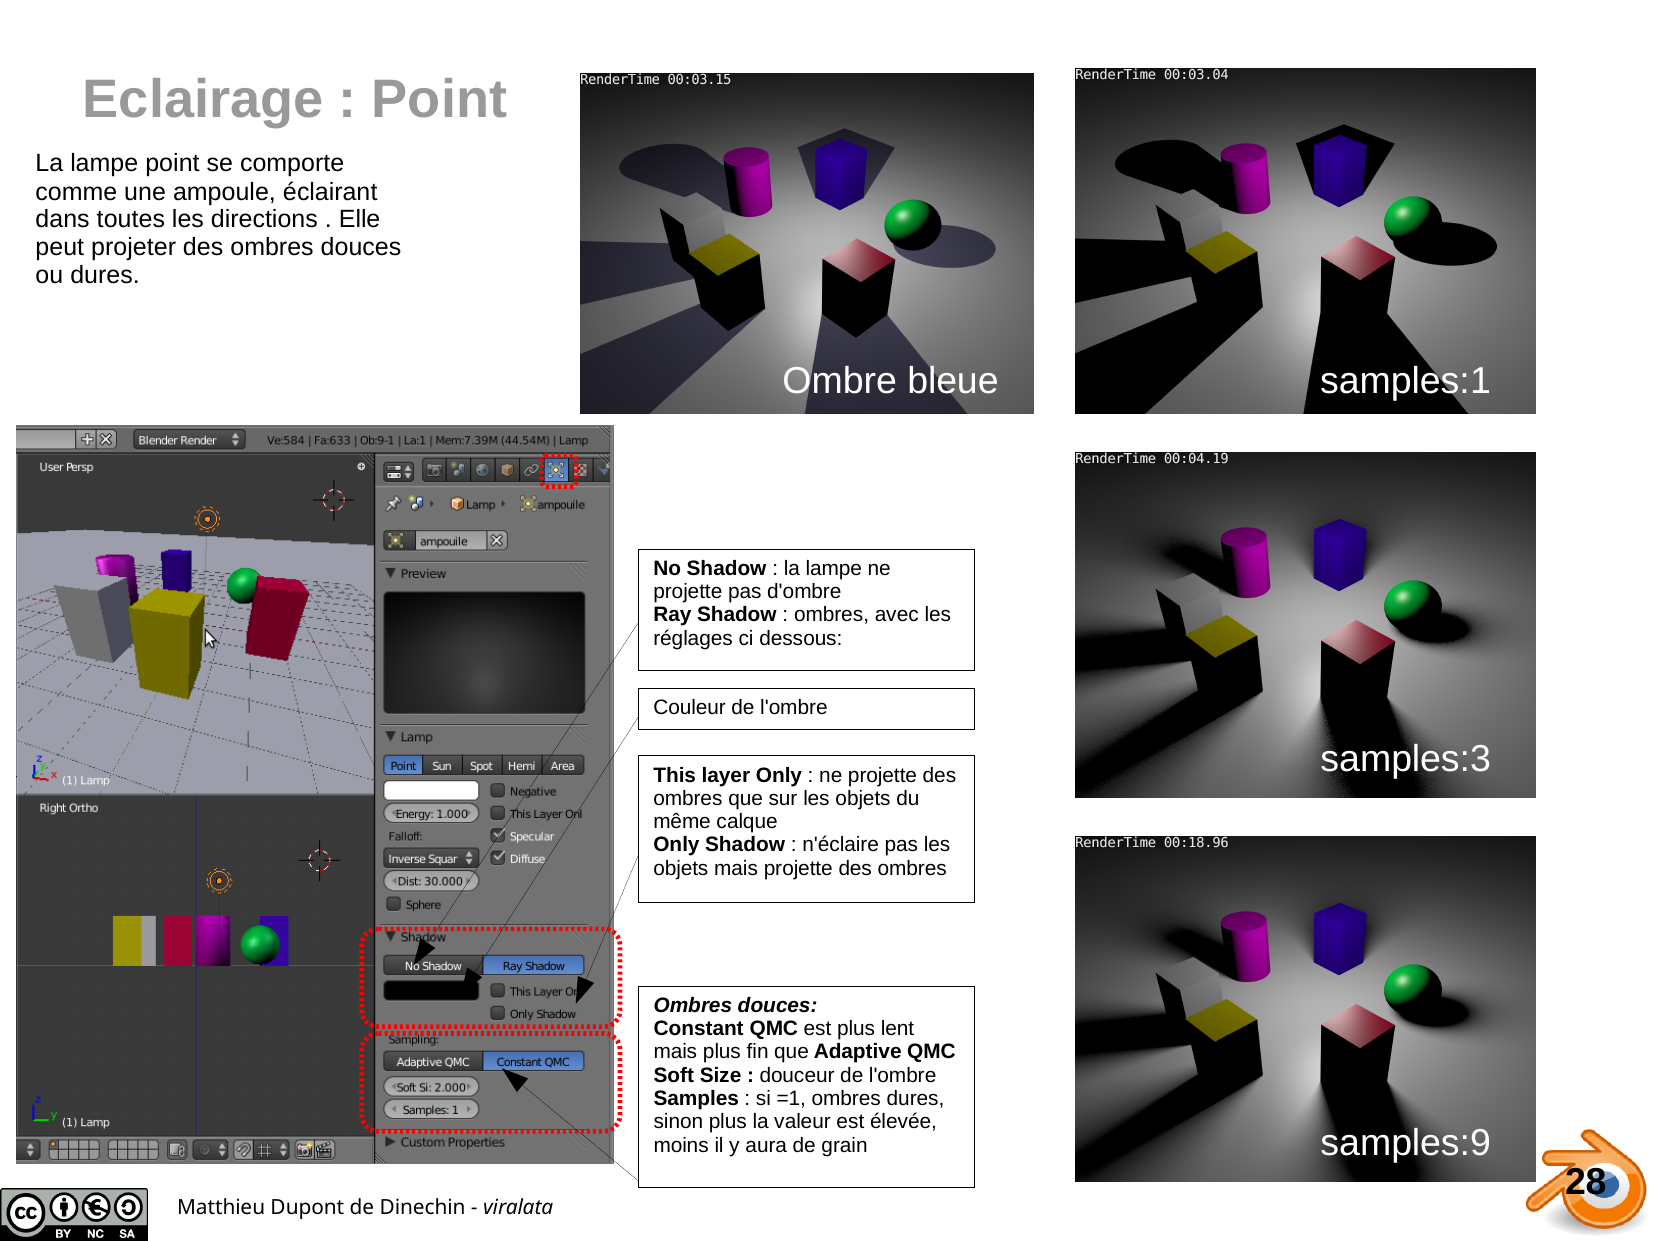

# Eclairage : Point
La lampe point se comporte comme une ampoule, éclairant dans toutes les directions . Elle peut projeter des ombres douces ou dures.
Ombre bleue
samples:1
No Shadow : la lampe ne projette pas d'ombre
Ray Shadow : ombres, avec les réglages ci dessous:
Couleur de l'ombre
samples:3
This layer Only : ne projette des ombres que sur les objets du même calque
Only Shadow : n'éclaire pas les objets mais projette des ombres
Ombres douces:
Constant QMC est plus lent mais plus fin que Adaptive QMC
Soft Size : douceur de l'ombre
Samples : si =1, ombres dures, sinon plus la valeur est élevée, moins il y aura de grain
samples:9
28
Cours Blender Mars 2010